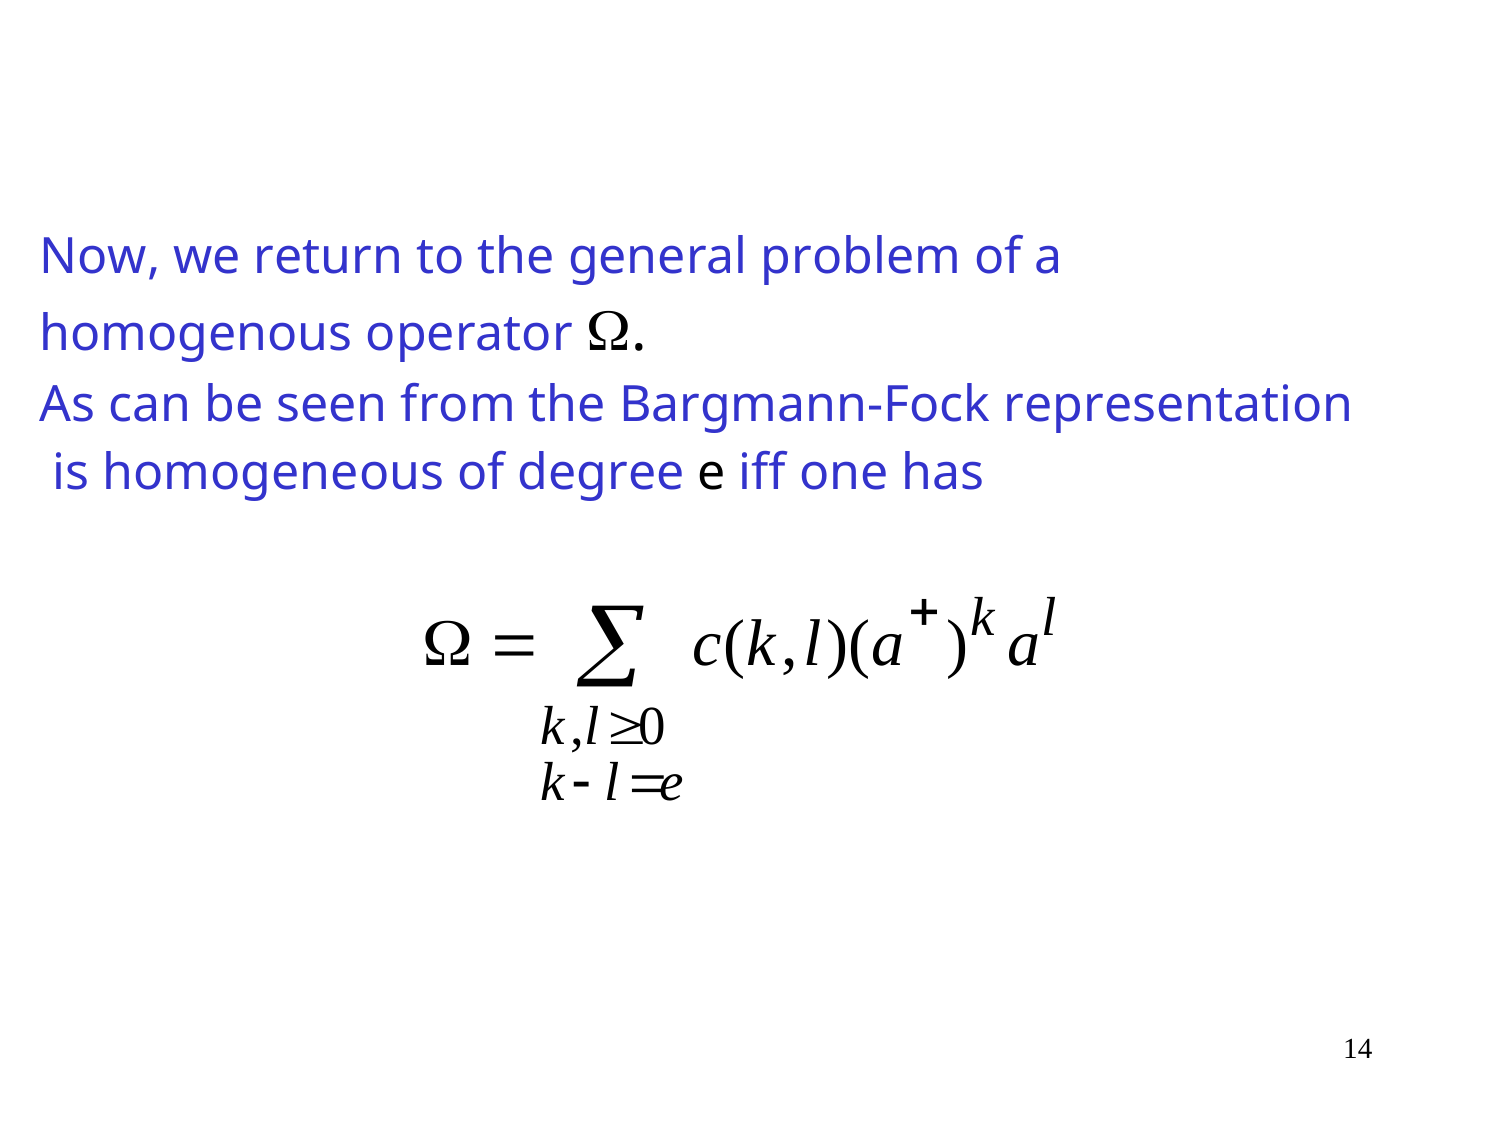

Now, we return to the general problem of a
homogenous operator .
As can be seen from the Bargmann-Fock representation
 is homogeneous of degree e iff one has
14